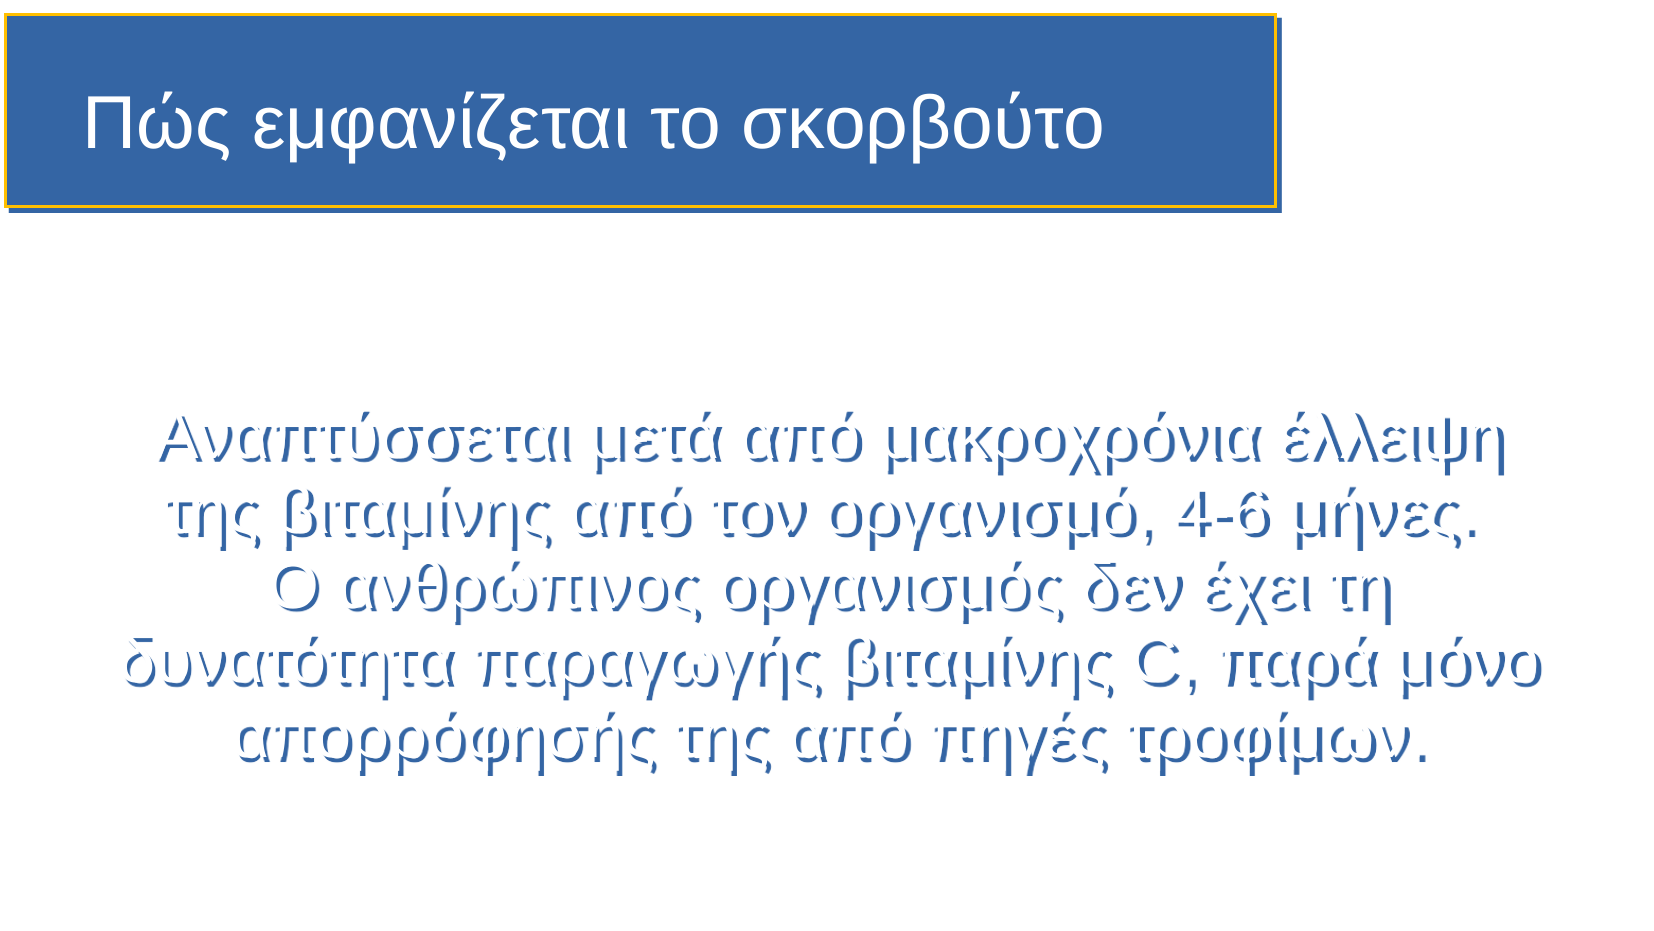

# Πώς εμφανίζεται το σκορβούτο
Αναπτύσσεται μετά από μακροχρόνια έλλειψη της βιταμίνης από τον οργανισμό, 4-6 μήνες.
Ο ανθρώπινος οργανισμός δεν έχει τη δυνατότητα παραγωγής βιταμίνης C, παρά μόνο απορρόφησής της από πηγές τροφίμων.